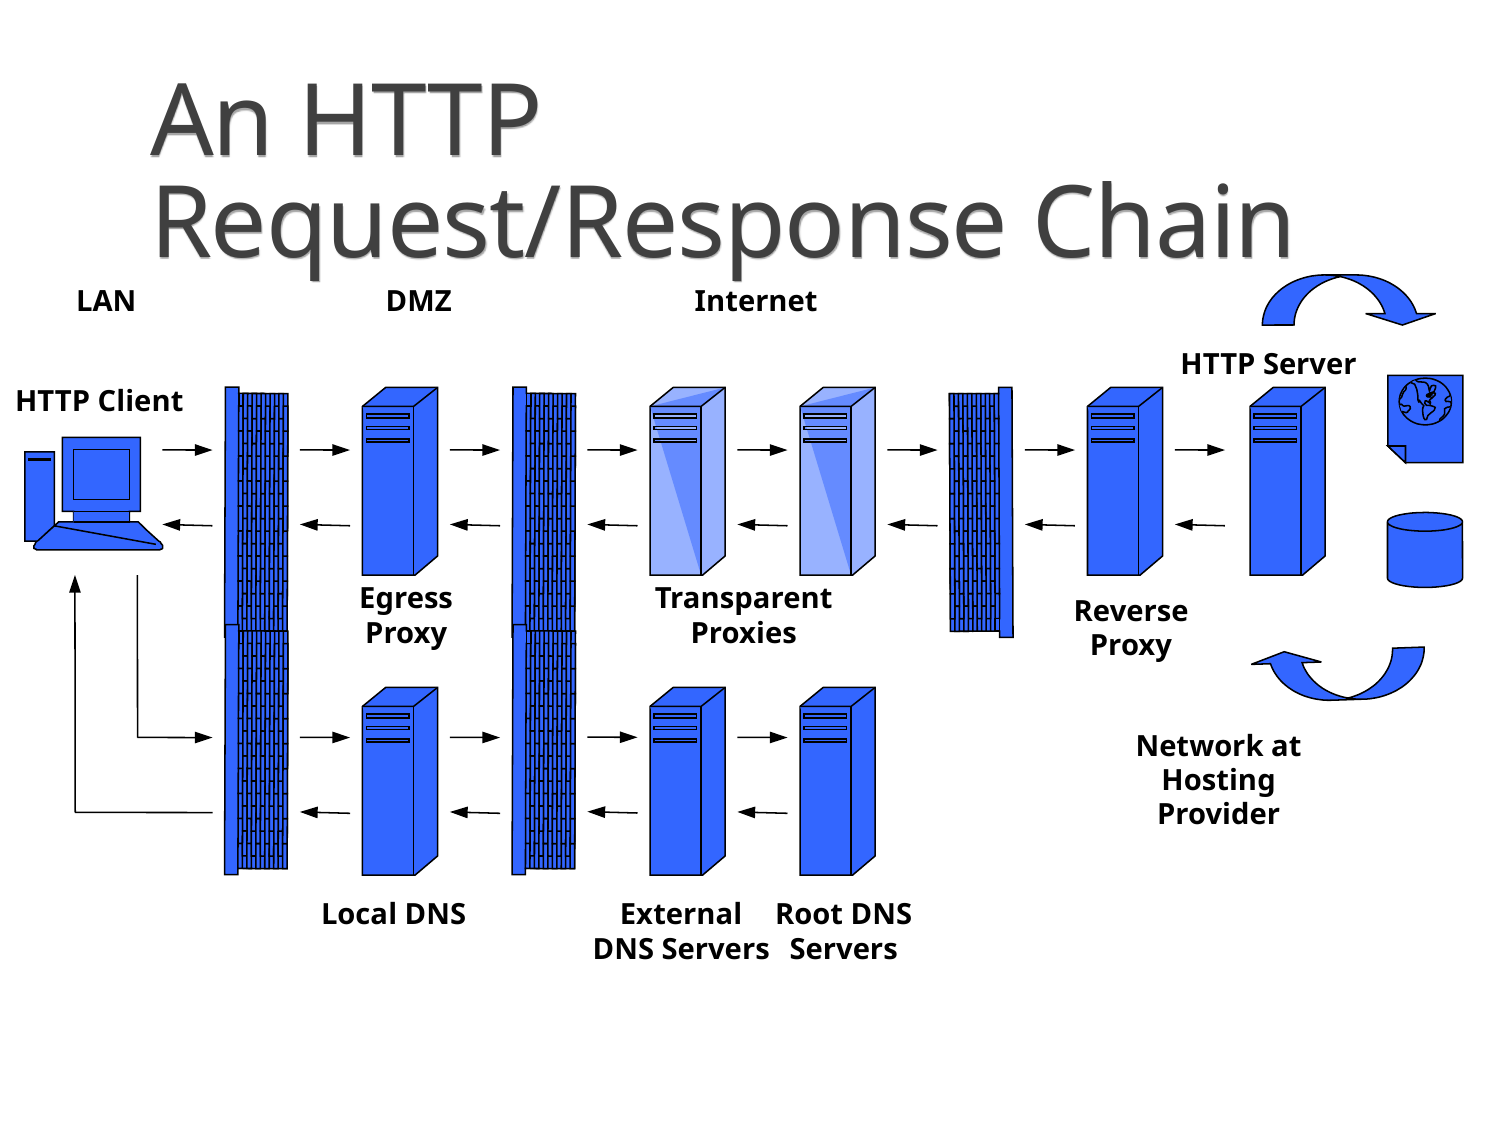

# An HTTP Request/Response Chain
LAN
DMZ
Internet
HTTP Server
HTTP Client
Egress
Proxy
Transparent
Proxies
Reverse
Proxy
Network at
Hosting
Provider
Local DNS
External DNS Servers
Root DNS Servers
Copyright © Ricci IEONG for UST training 2024
20